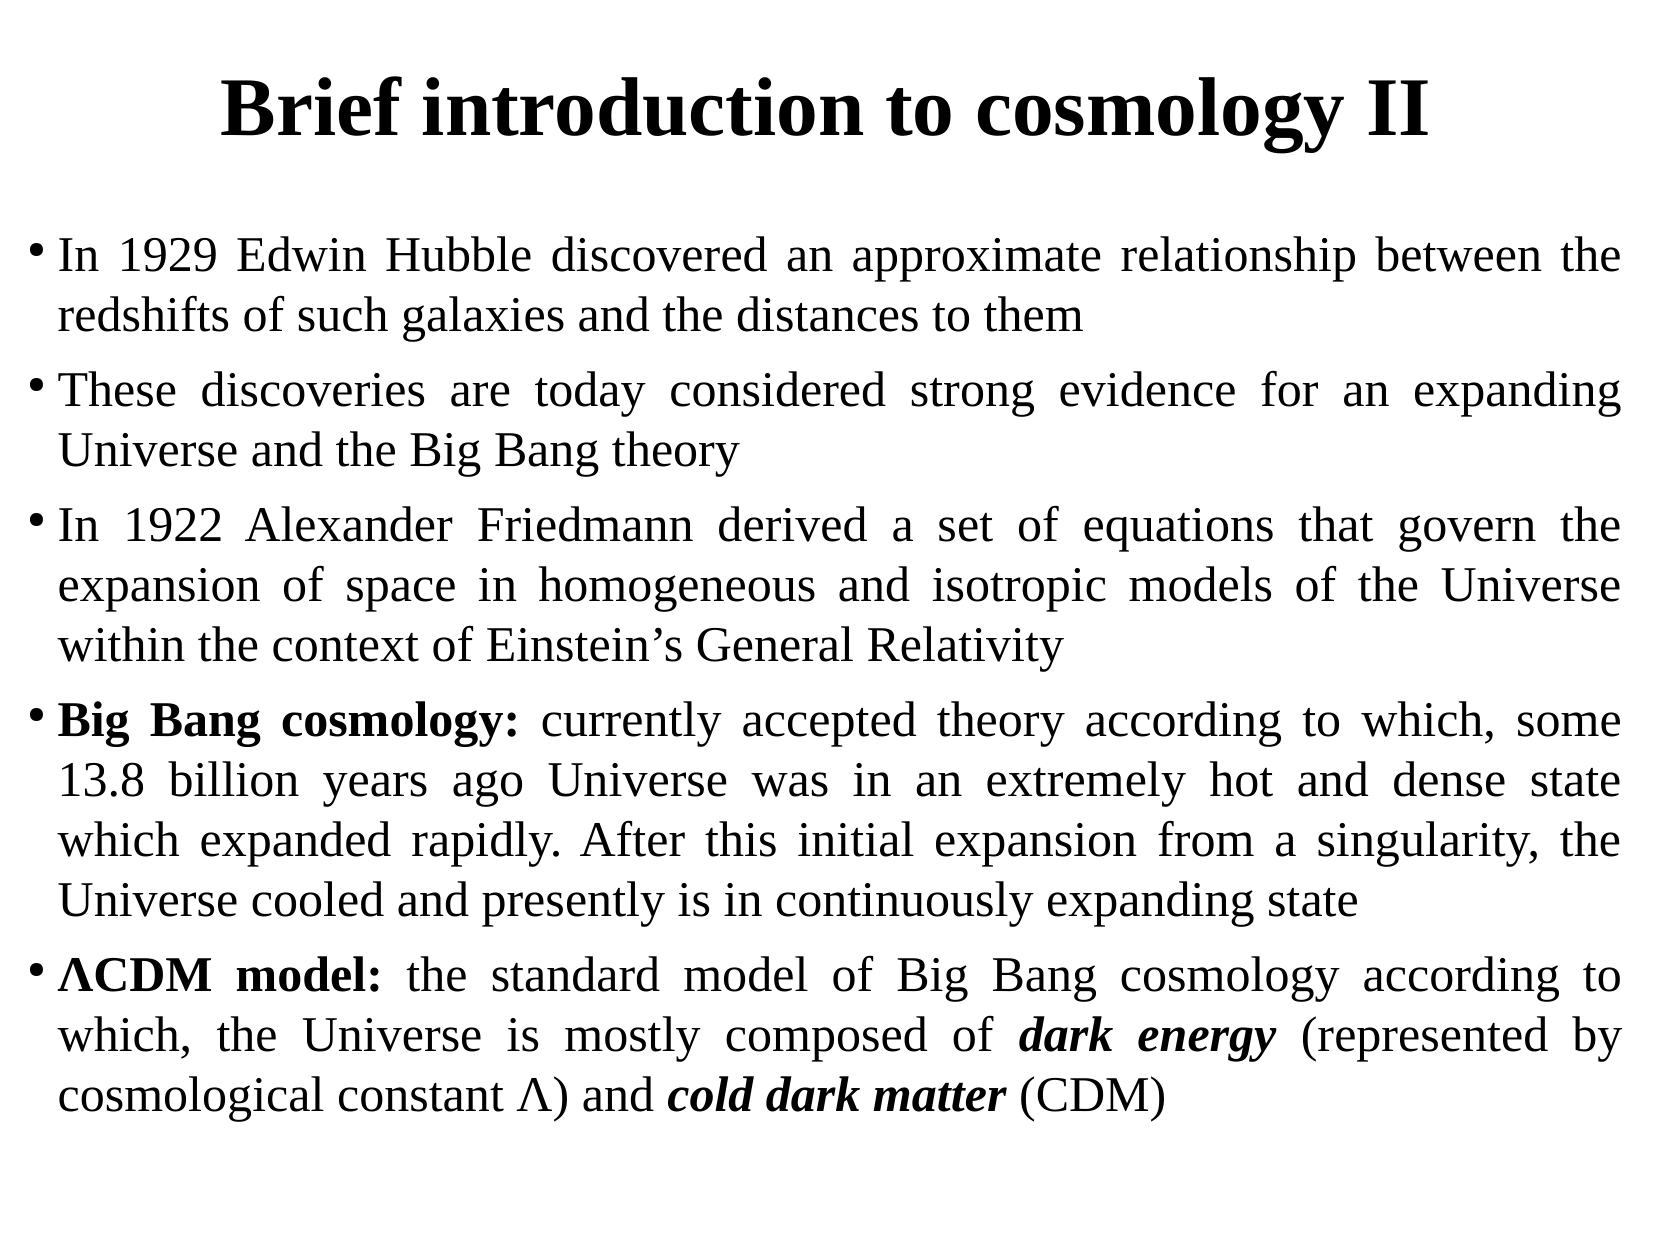

# Brief introduction to cosmology II
In 1929 Edwin Hubble discovered an approximate relationship between the redshifts of such galaxies and the distances to them
These discoveries are today considered strong evidence for an expanding Universe and the Big Bang theory
In 1922 Alexander Friedmann derived a set of equations that govern the expansion of space in homogeneous and isotropic models of the Universe within the context of Einstein’s General Relativity
Big Bang cosmology: currently accepted theory according to which, some 13.8 billion years ago Universe was in an extremely hot and dense state which expanded rapidly. After this initial expansion from a singularity, the Universe cooled and presently is in continuously expanding state
ΛCDM model: the standard model of Big Bang cosmology according to which, the Universe is mostly composed of dark energy (represented by cosmological constant Λ) and cold dark matter (CDM)